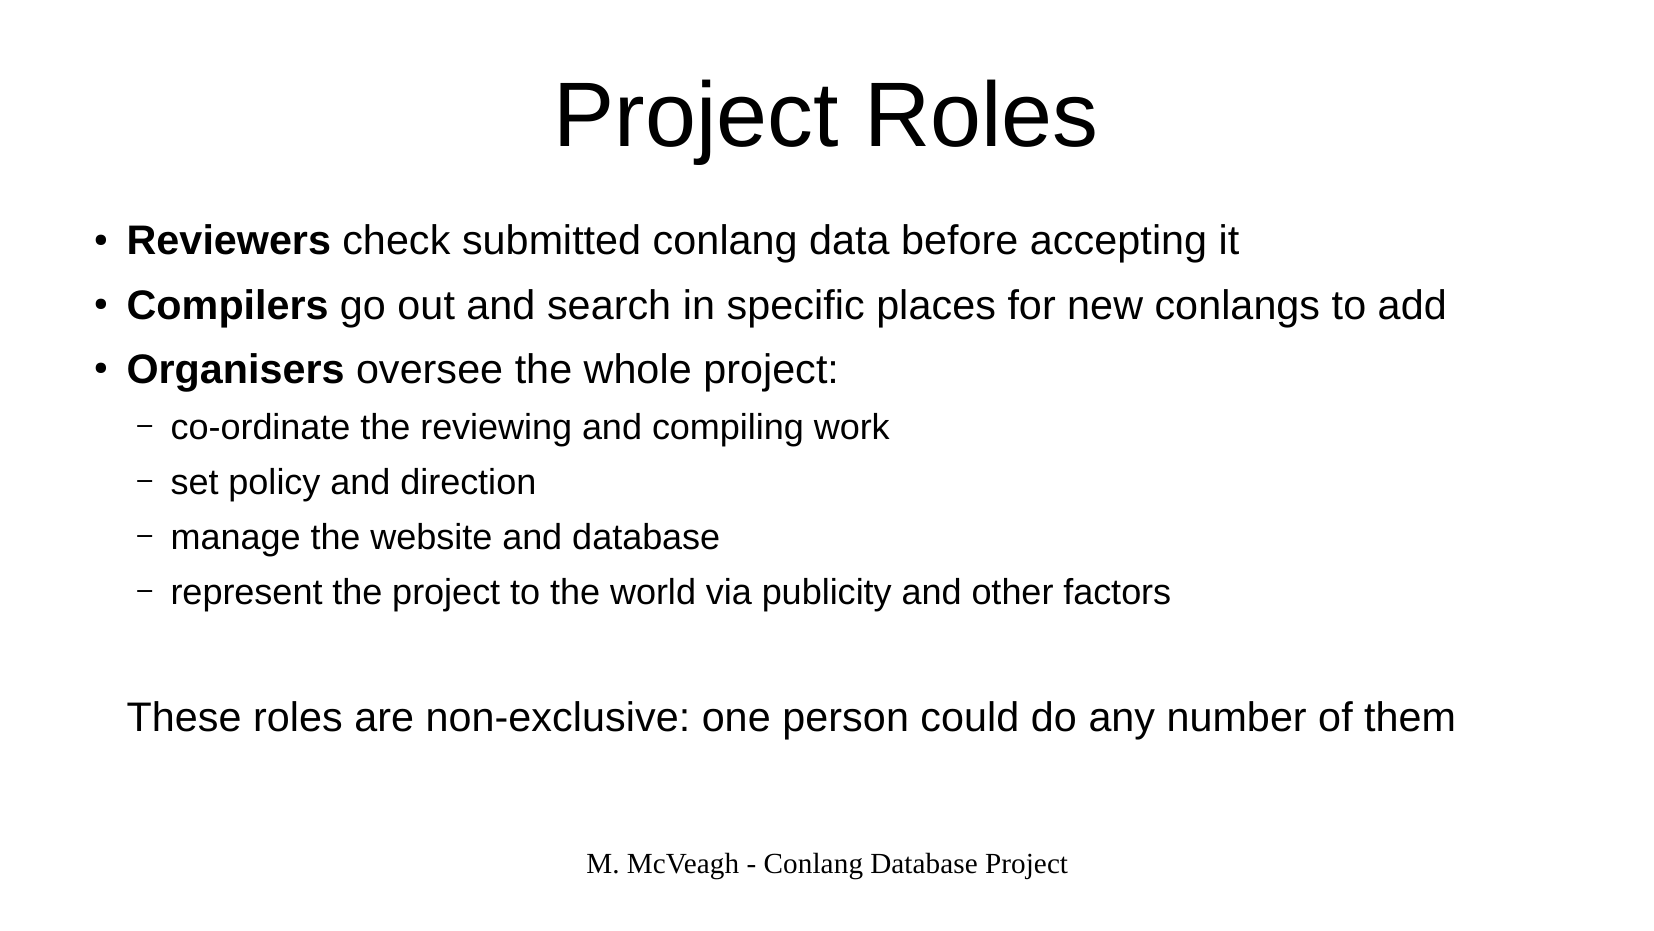

# Project Roles
Reviewers check submitted conlang data before accepting it
Compilers go out and search in specific places for new conlangs to add
Organisers oversee the whole project:
co-ordinate the reviewing and compiling work
set policy and direction
manage the website and database
represent the project to the world via publicity and other factors
These roles are non-exclusive: one person could do any number of them
M. McVeagh - Conlang Database Project